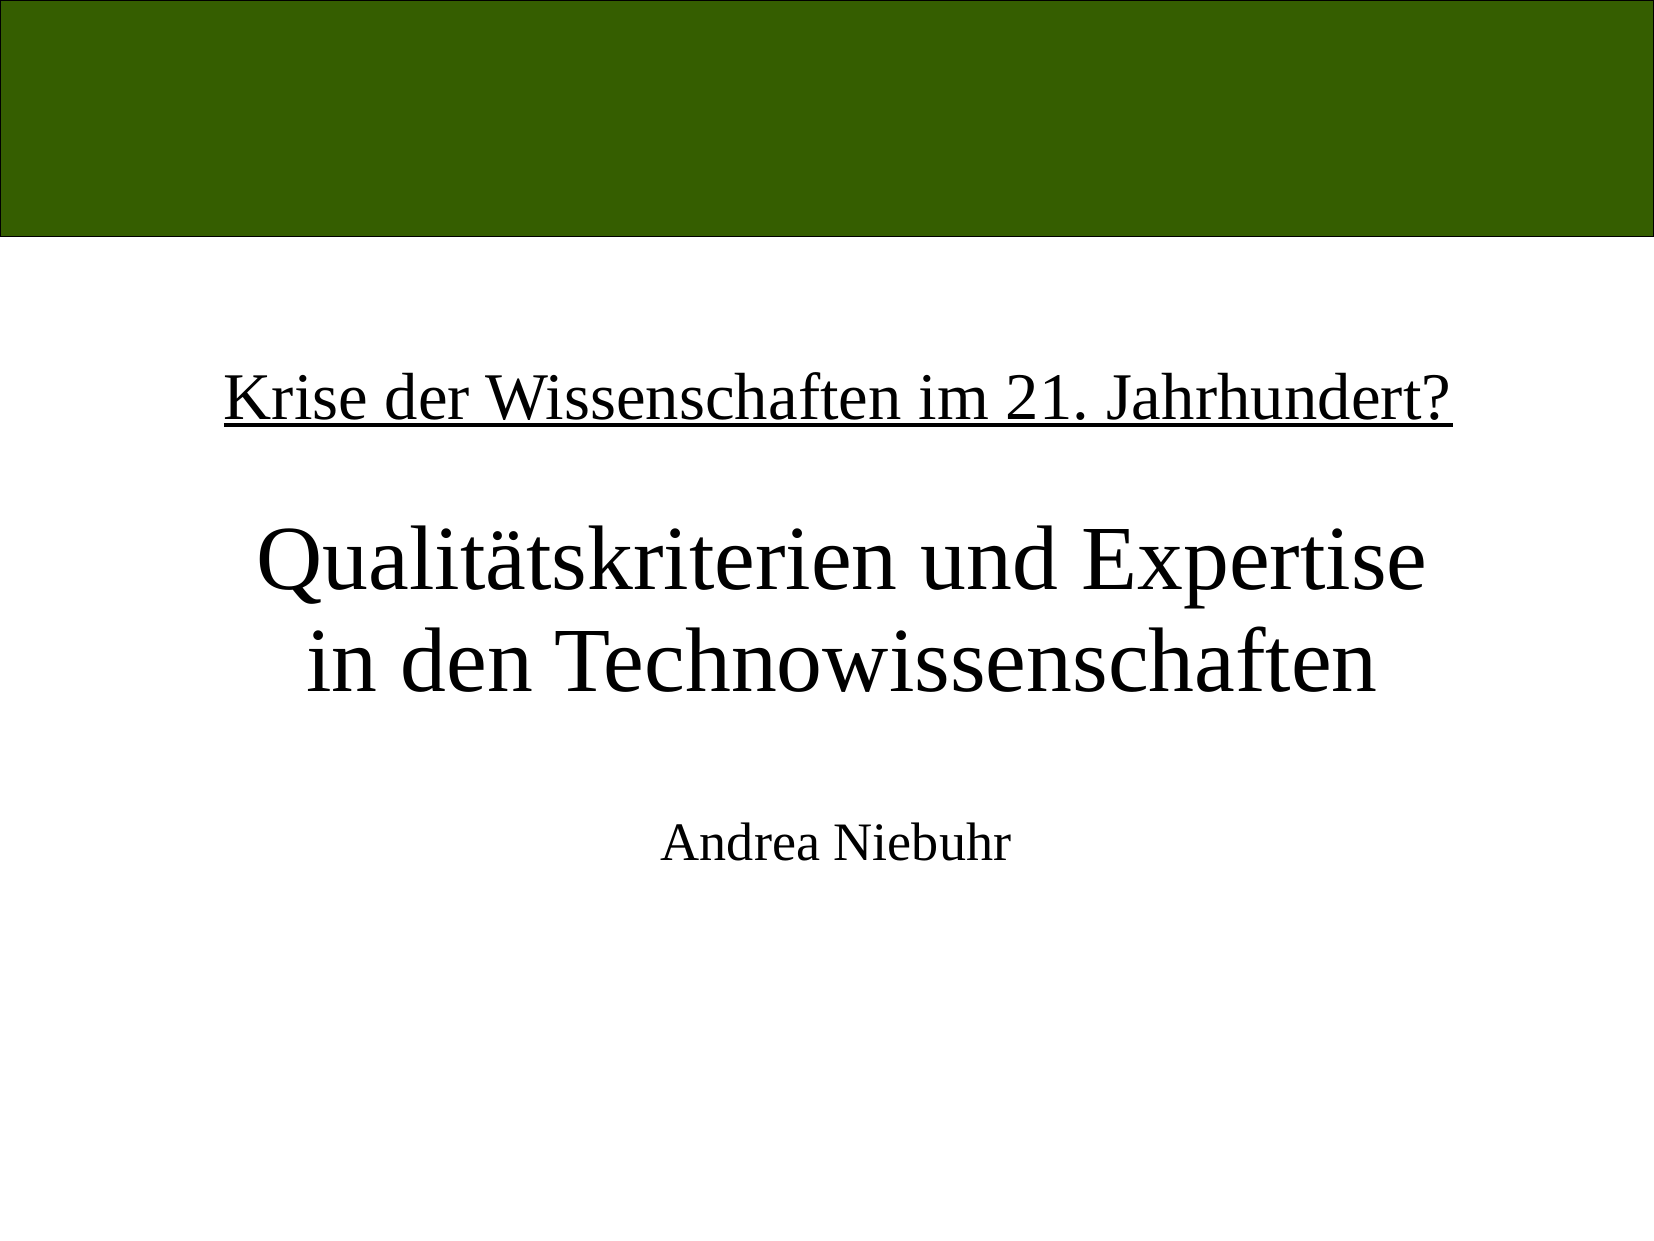

# Krise der Wissenschaften im 21. Jahrhundert?
Qualitätskriterien und Expertise
in den Technowissenschaften
Andrea Niebuhr